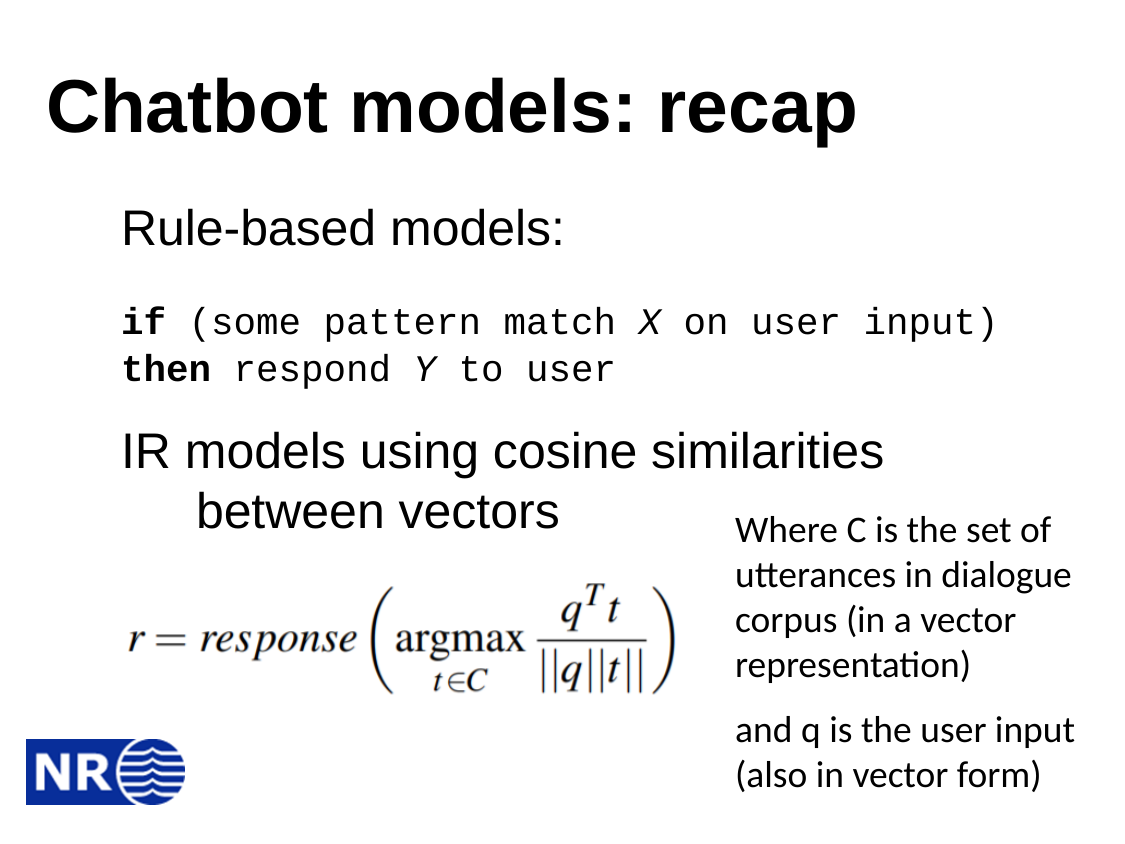

# Chatbot models: recap
Rule-based models:
	if (some pattern match X on user input) 	then respond Y to user
IR models using cosine similarities between vectors
Where C is the set of utterances in dialogue corpus (in a vector representation)
and q is the user input (also in vector form)